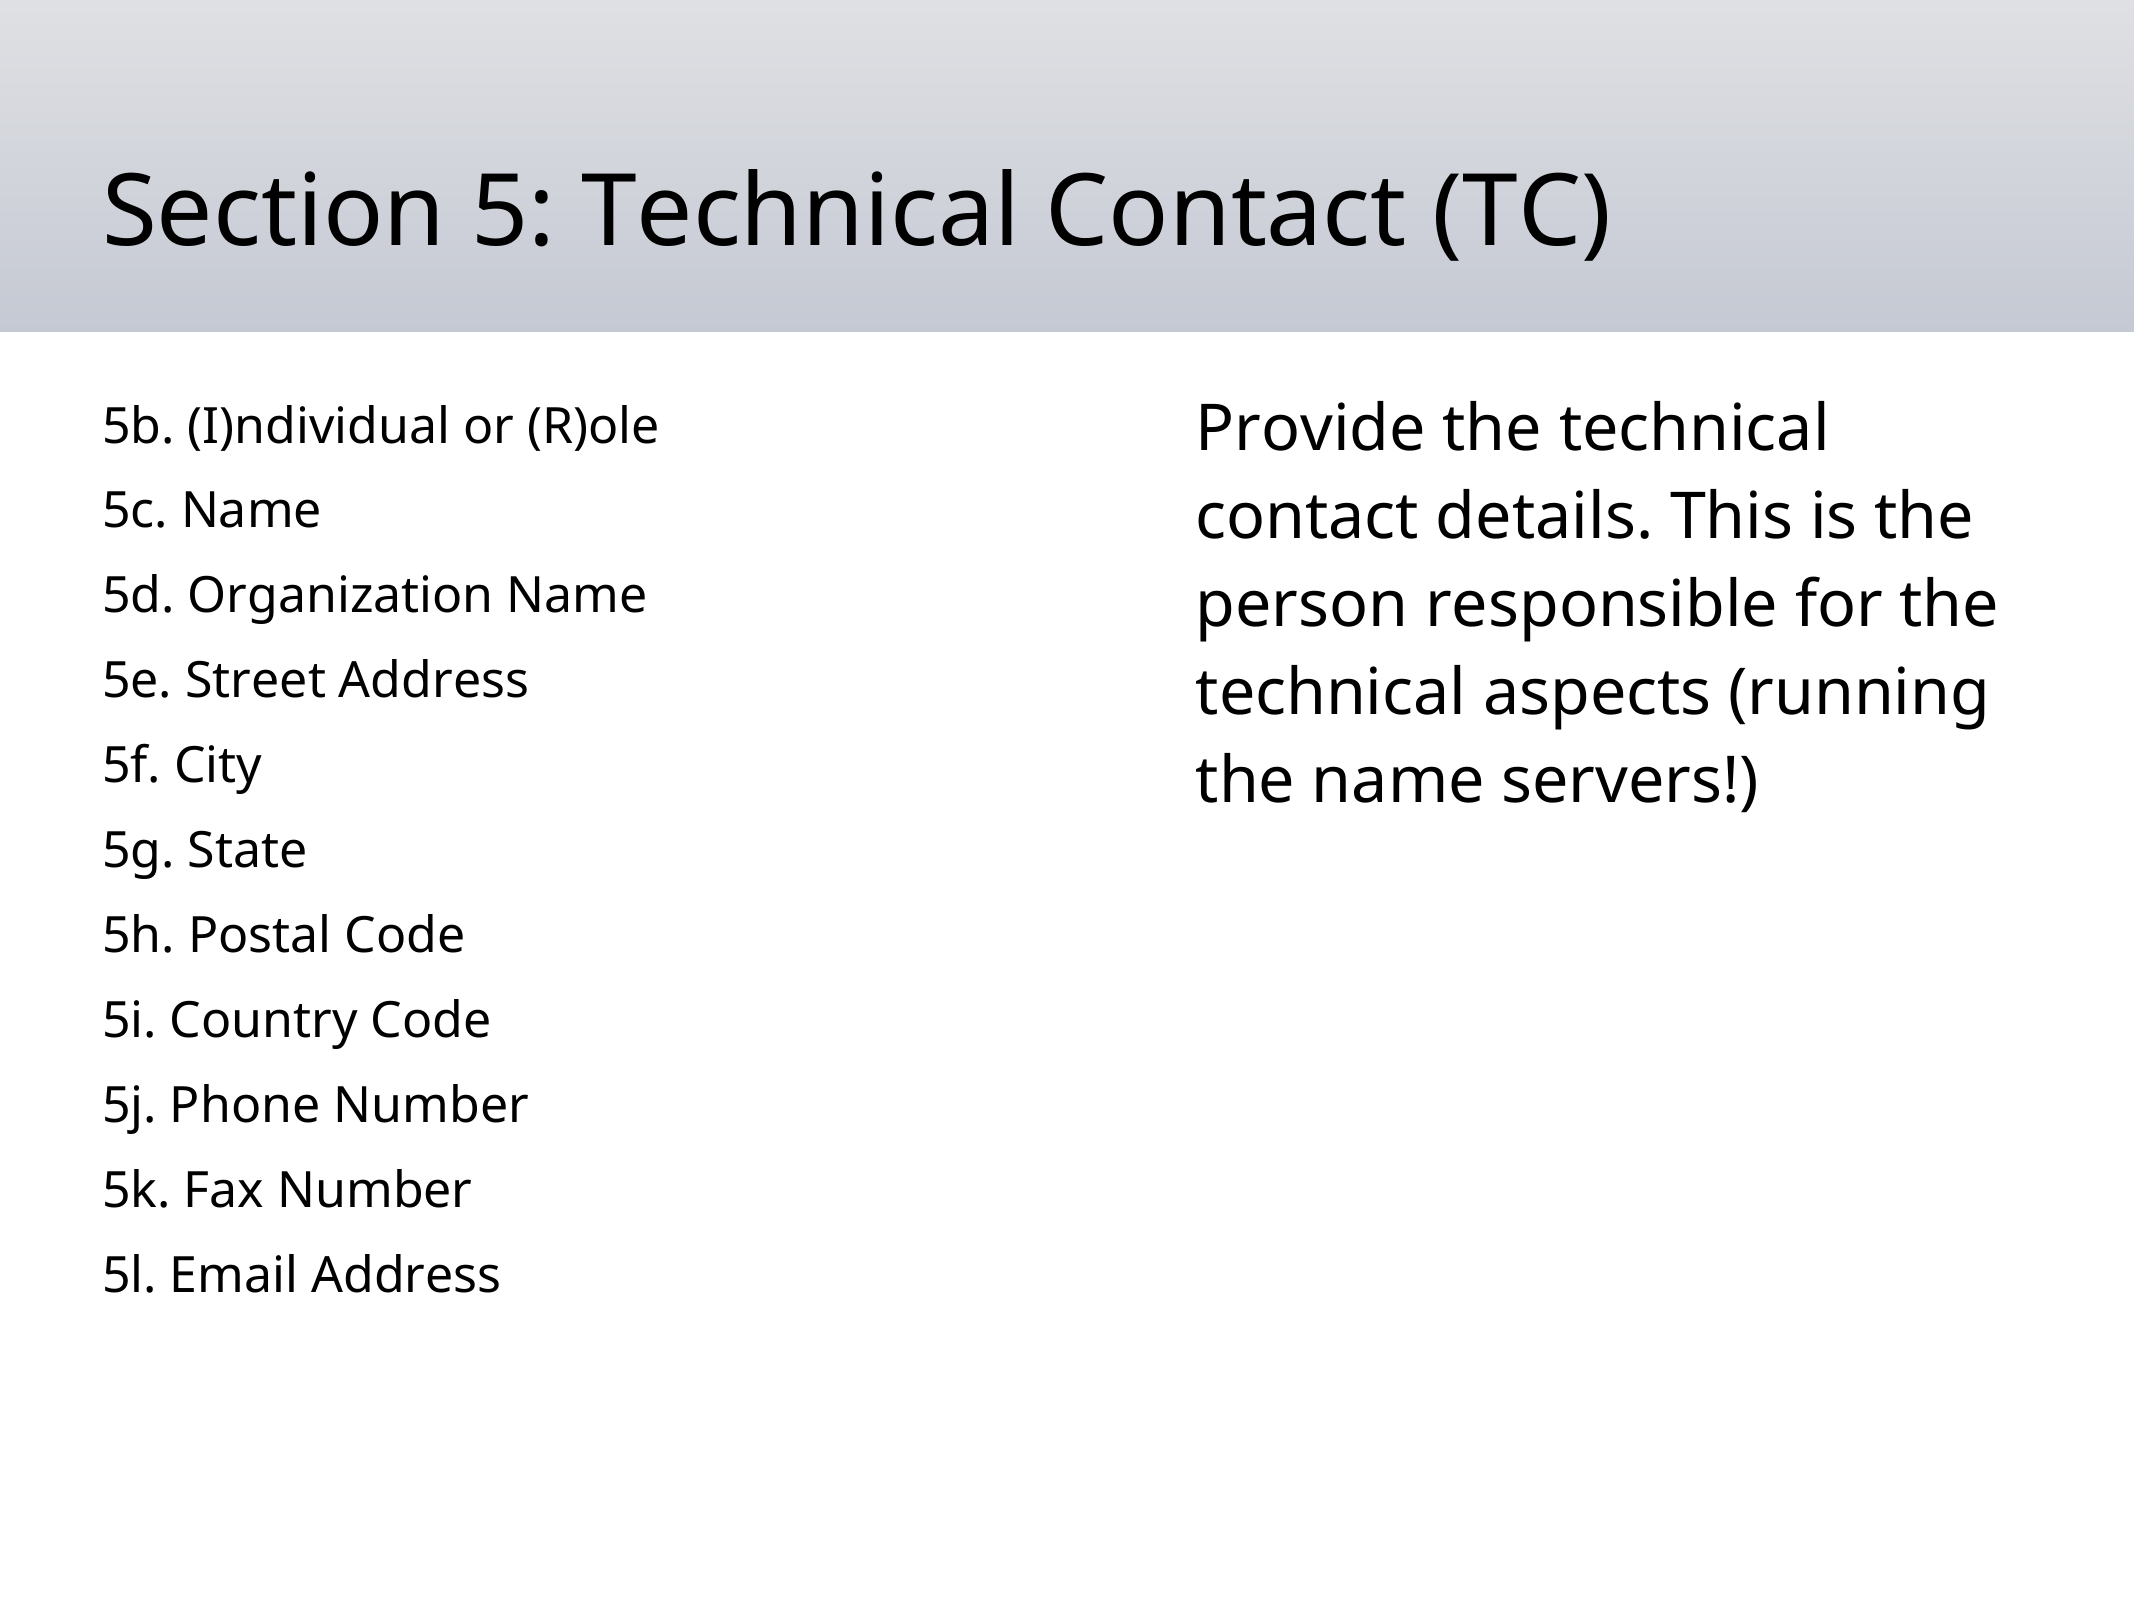

# Section 5: Technical Contact (TC)
5b. (I)ndividual or (R)ole
5c. Name
5d. Organization Name
5e. Street Address
5f. City
5g. State
5h. Postal Code
5i. Country Code
5j. Phone Number
5k. Fax Number
5l. Email Address
Provide the technical contact details. This is the person responsible for the technical aspects (running the name servers!)